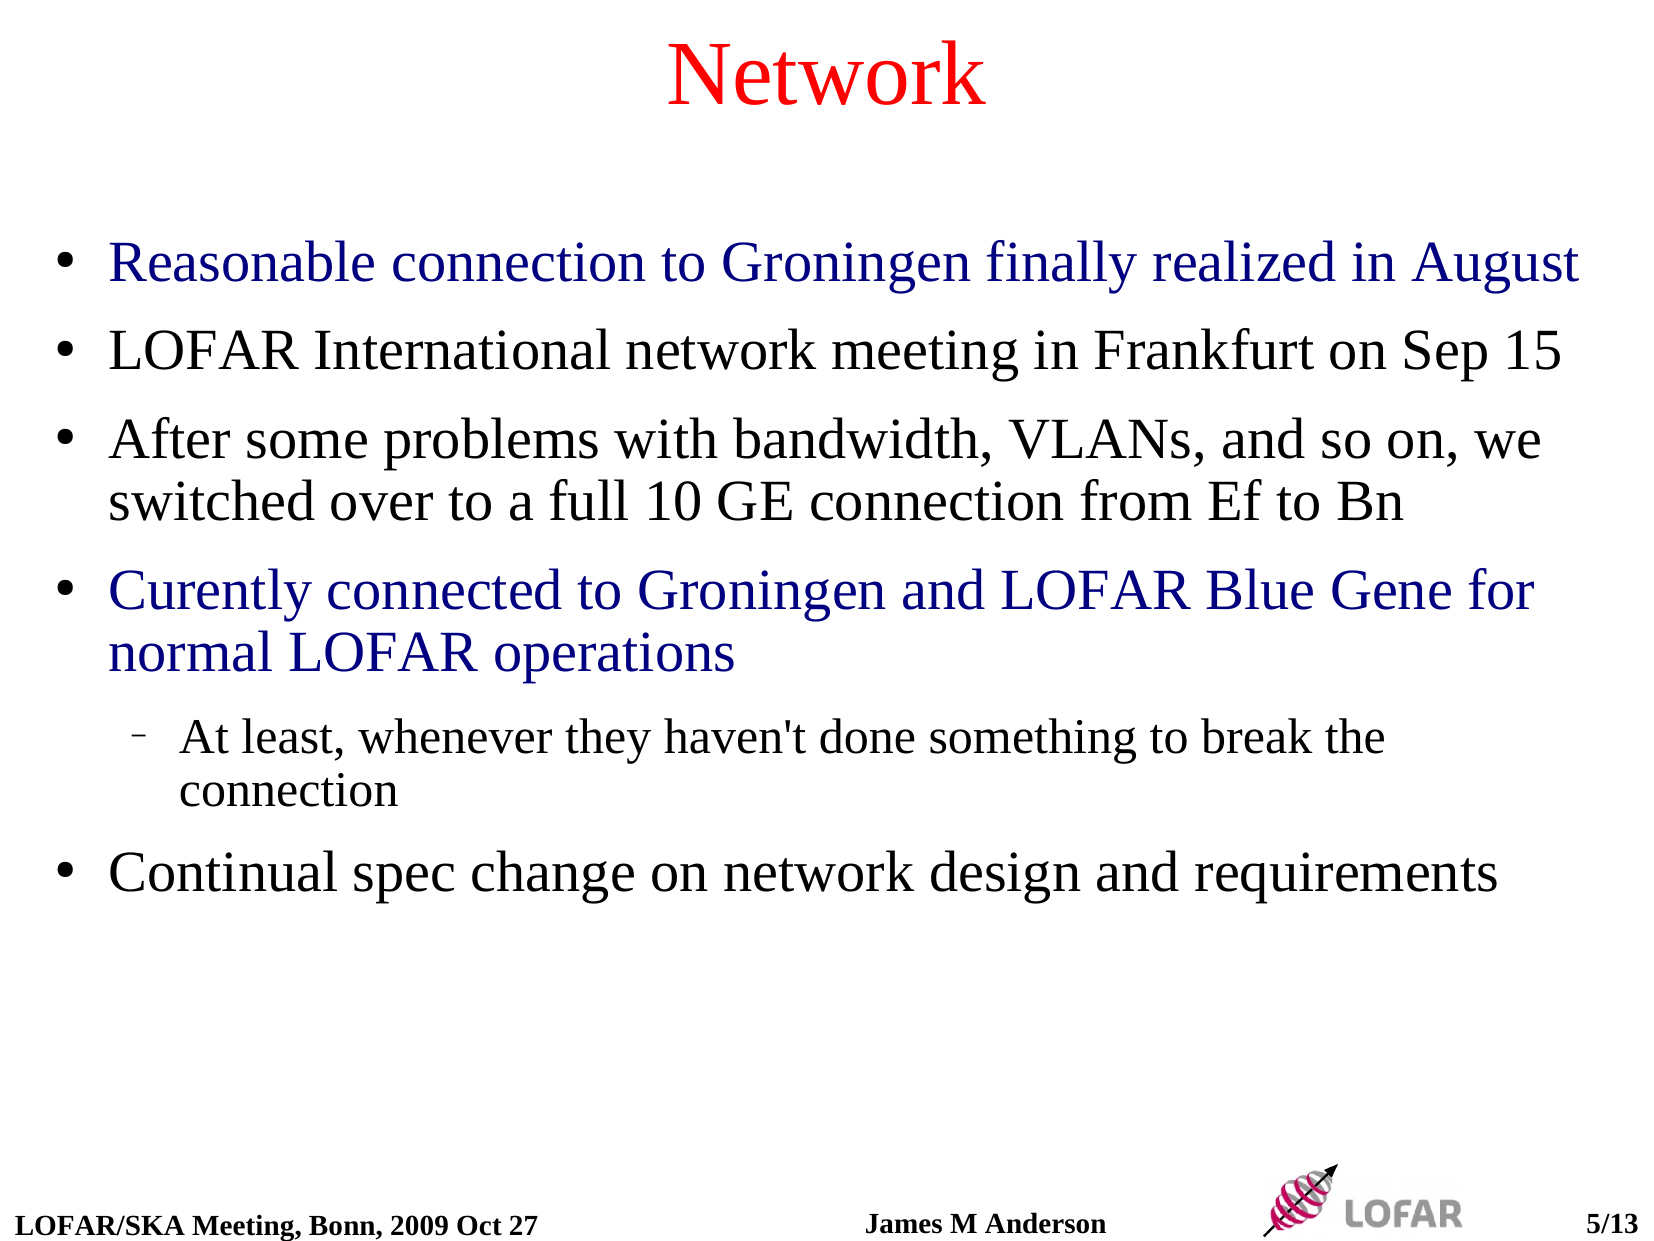

# Network
Reasonable connection to Groningen finally realized in August
LOFAR International network meeting in Frankfurt on Sep 15
After some problems with bandwidth, VLANs, and so on, we switched over to a full 10 GE connection from Ef to Bn
Curently connected to Groningen and LOFAR Blue Gene for normal LOFAR operations
At least, whenever they haven't done something to break the connection
Continual spec change on network design and requirements